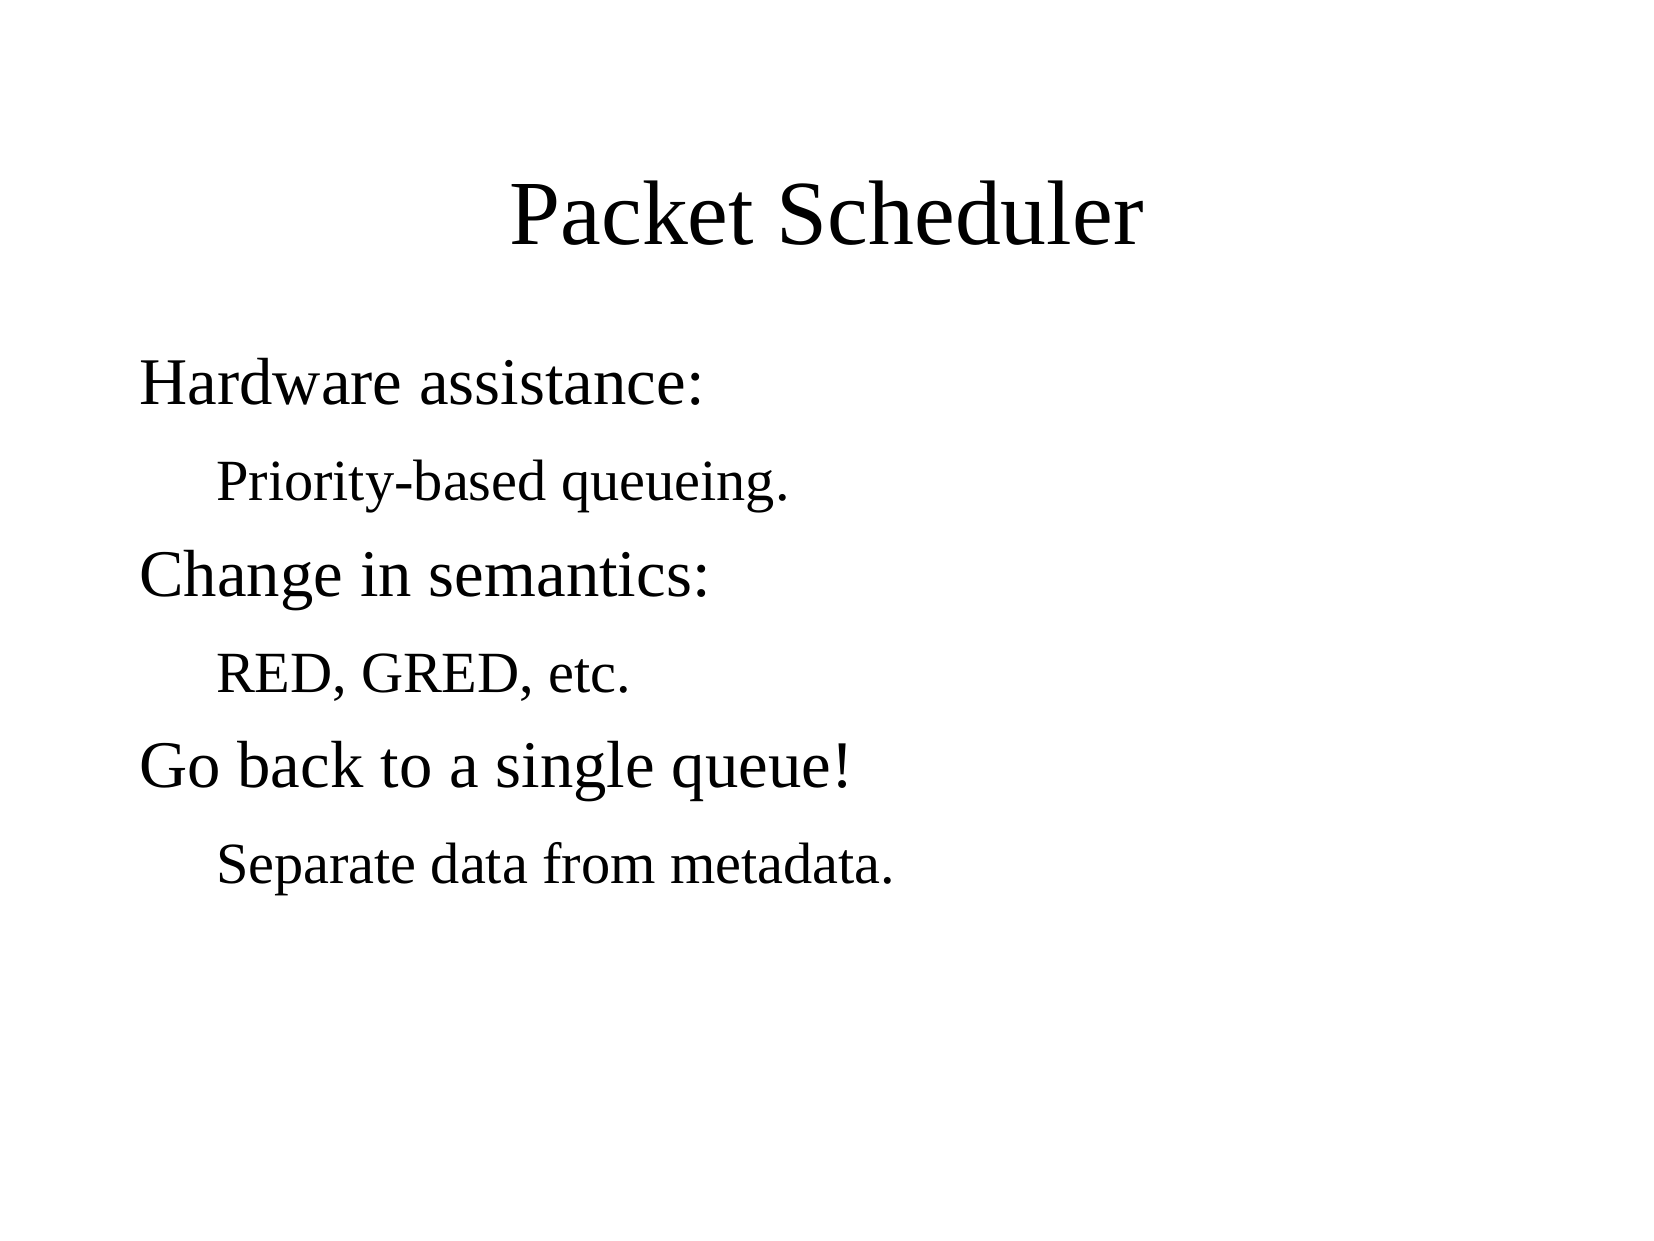

# Packet Scheduler
Hardware assistance:
Priority-based queueing.
Change in semantics:
RED, GRED, etc.
Go back to a single queue!
Separate data from metadata.